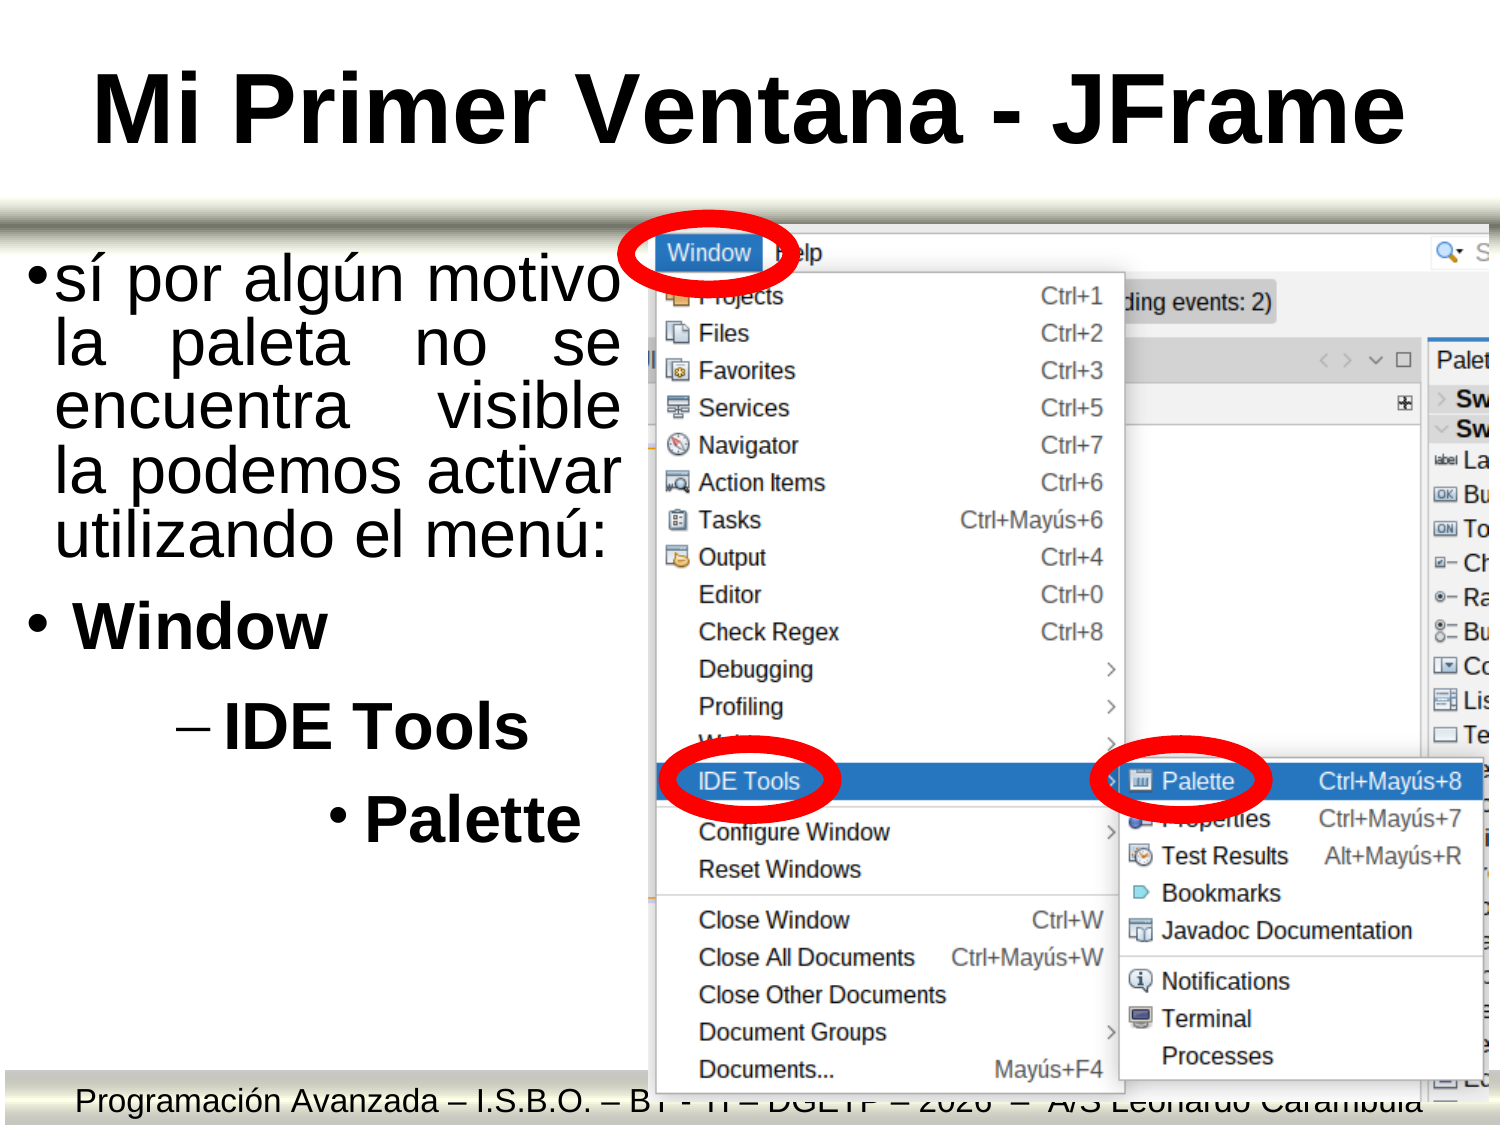

Mi Primer Ventana - JFrame
# sí por algún motivo la paleta no se encuentra visible la podemos activar utilizando el menú:
 Window
IDE Tools
Palette